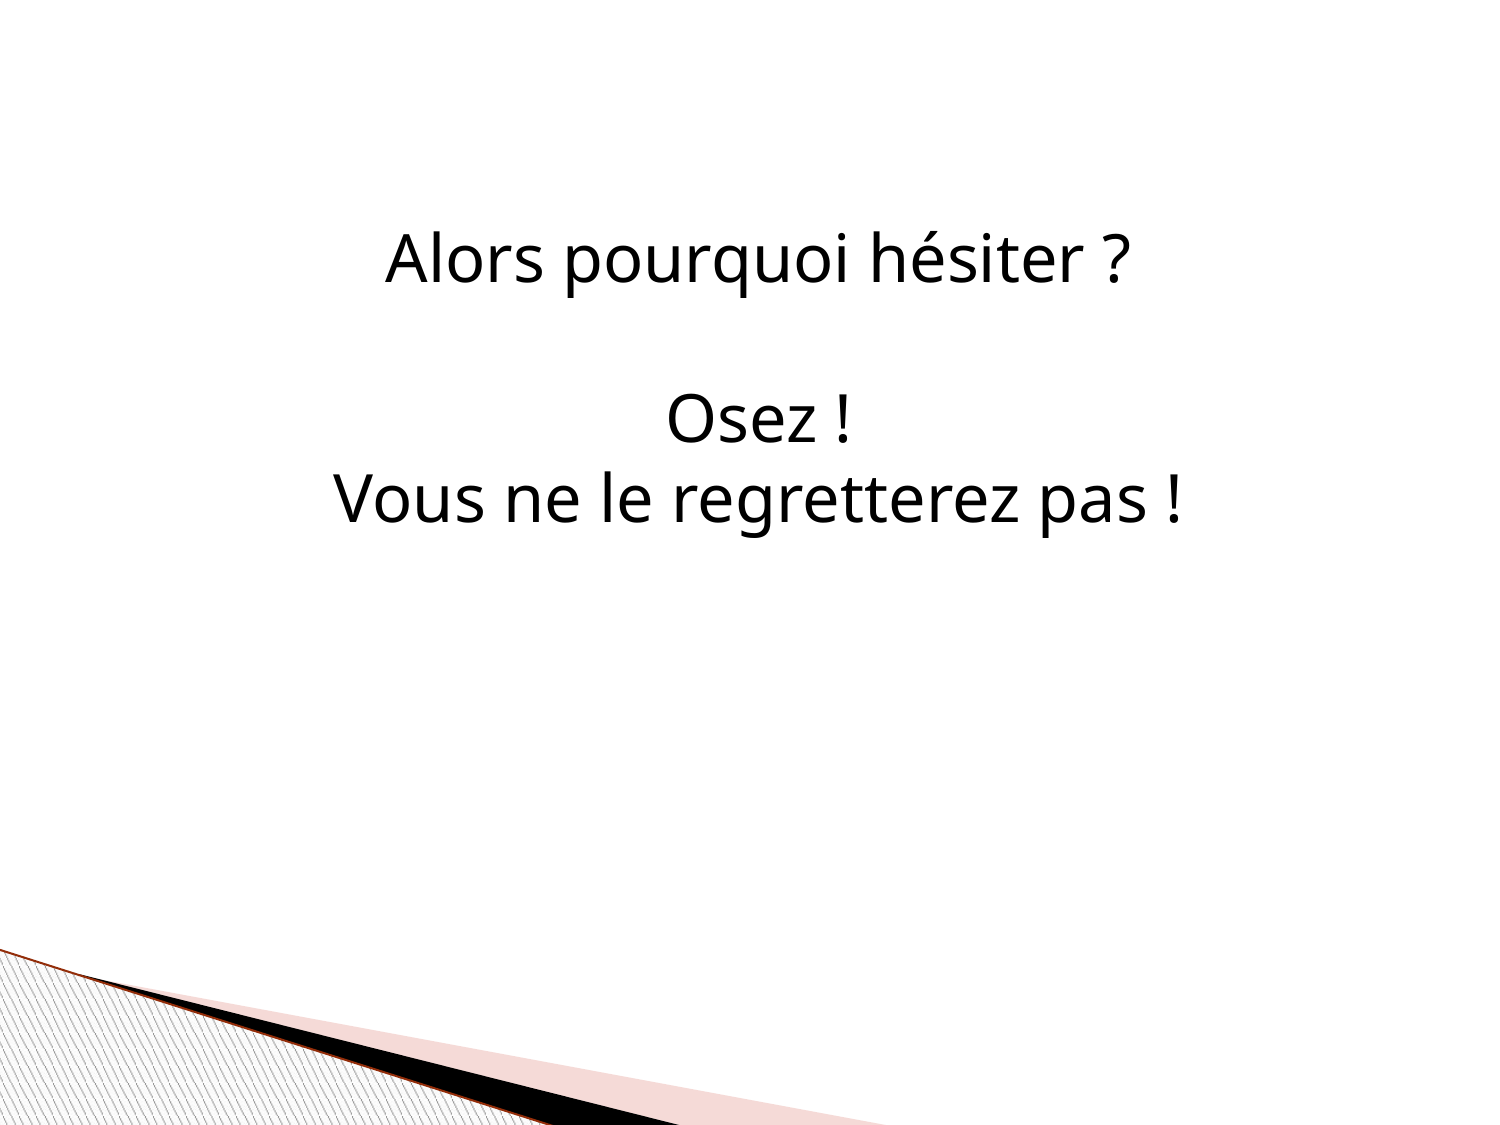

Alors pourquoi hésiter ?
Osez !
Vous ne le regretterez pas !